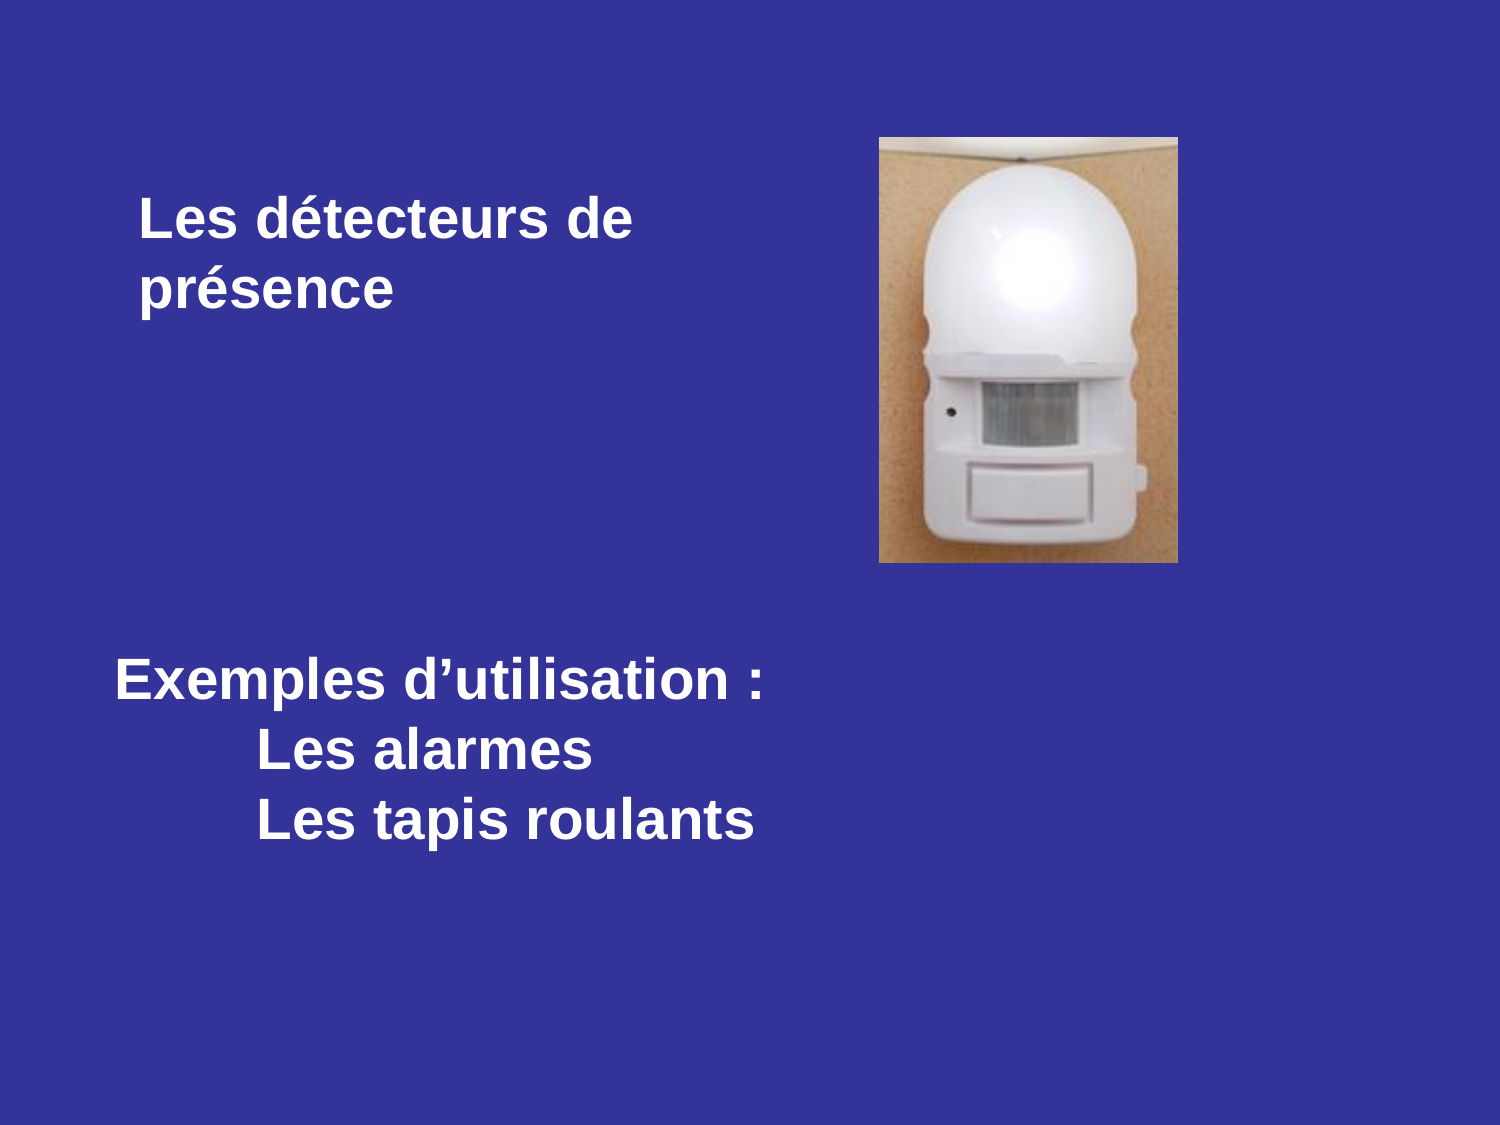

Les détecteurs de présence
Exemples d’utilisation :
Les alarmes
Les tapis roulants